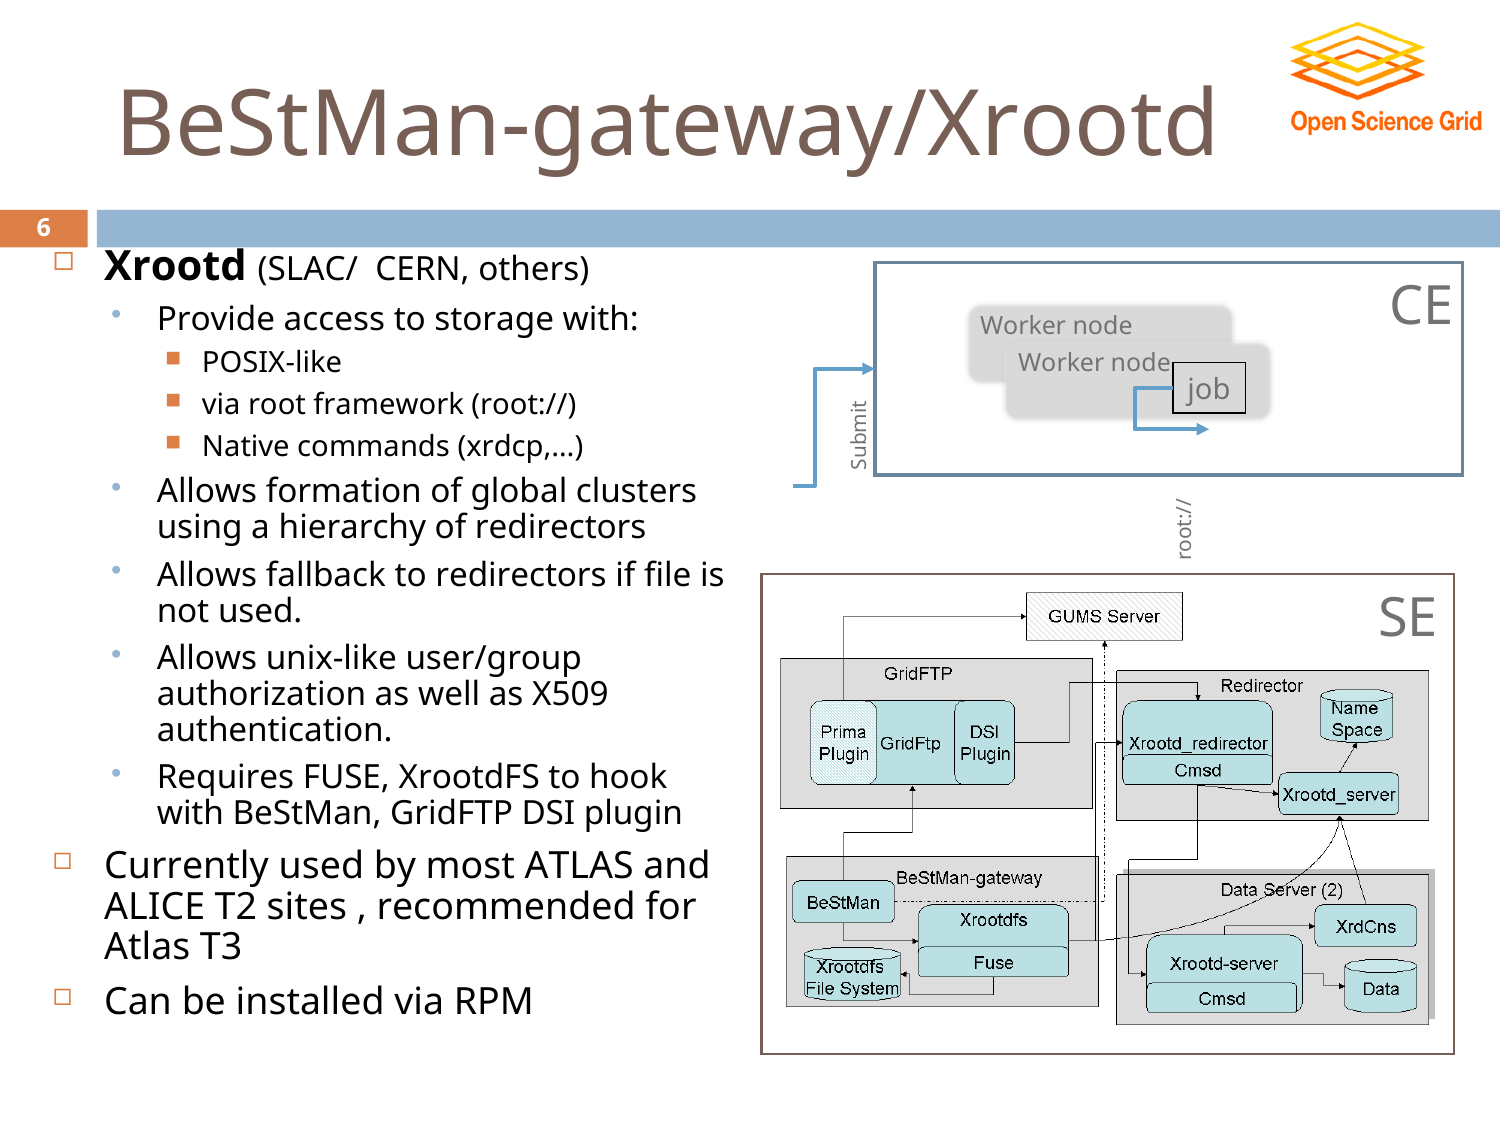

BeStMan-gateway/Xrootd
Xrootd (SLAC/ CERN, others)
Provide access to storage with:
POSIX-like
via root framework (root://)
Native commands (xrdcp,…)
Allows formation of global clusters using a hierarchy of redirectors
Allows fallback to redirectors if file is not used.
Allows unix-like user/group authorization as well as X509 authentication.
Requires FUSE, XrootdFS to hook with BeStMan, GridFTP DSI plugin
Currently used by most ATLAS and ALICE T2 sites , recommended for Atlas T3
Can be installed via RPM
CE
Worker node
Worker node
job
Submit
root://
SE